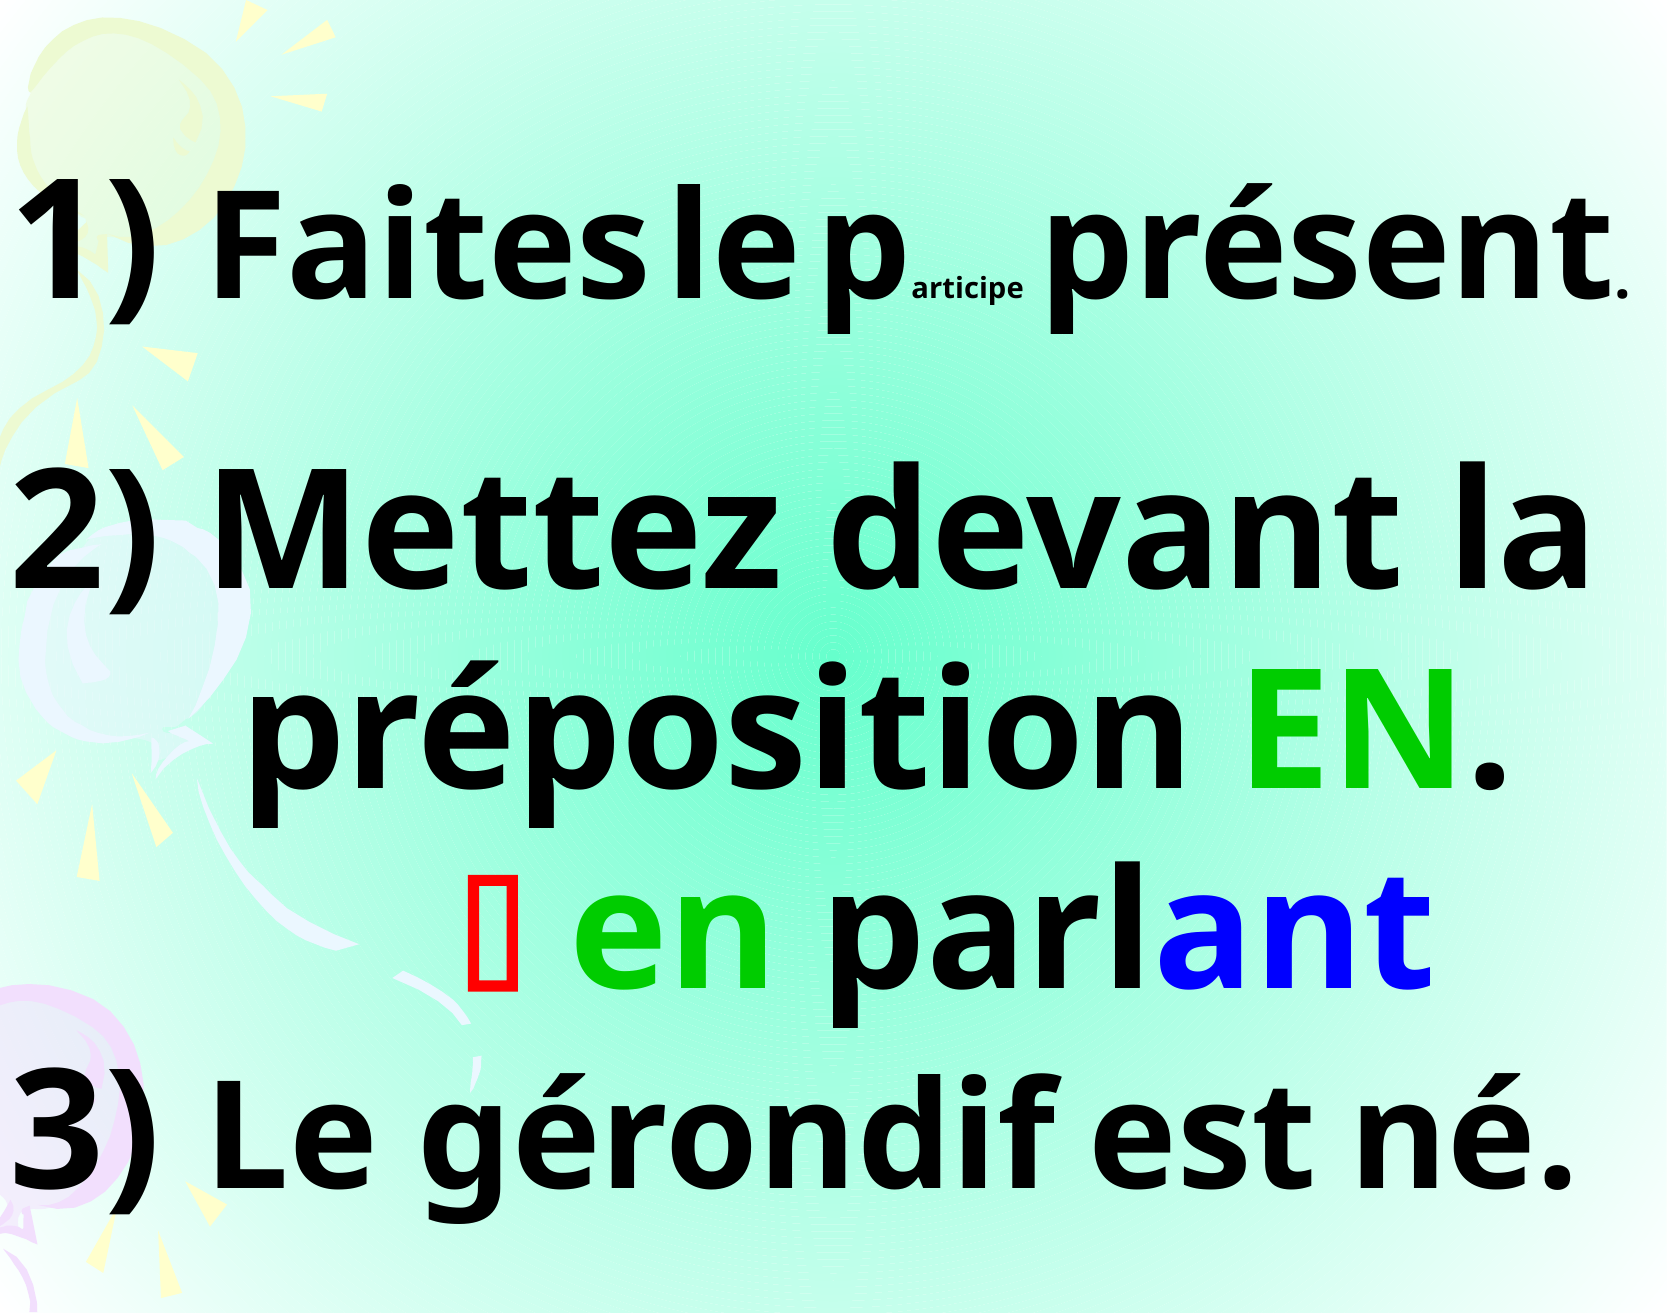

Faites le participe présent.
 Mettez devant la 	 préposition EN.
		  en parlant
3) Le gérondif est né.